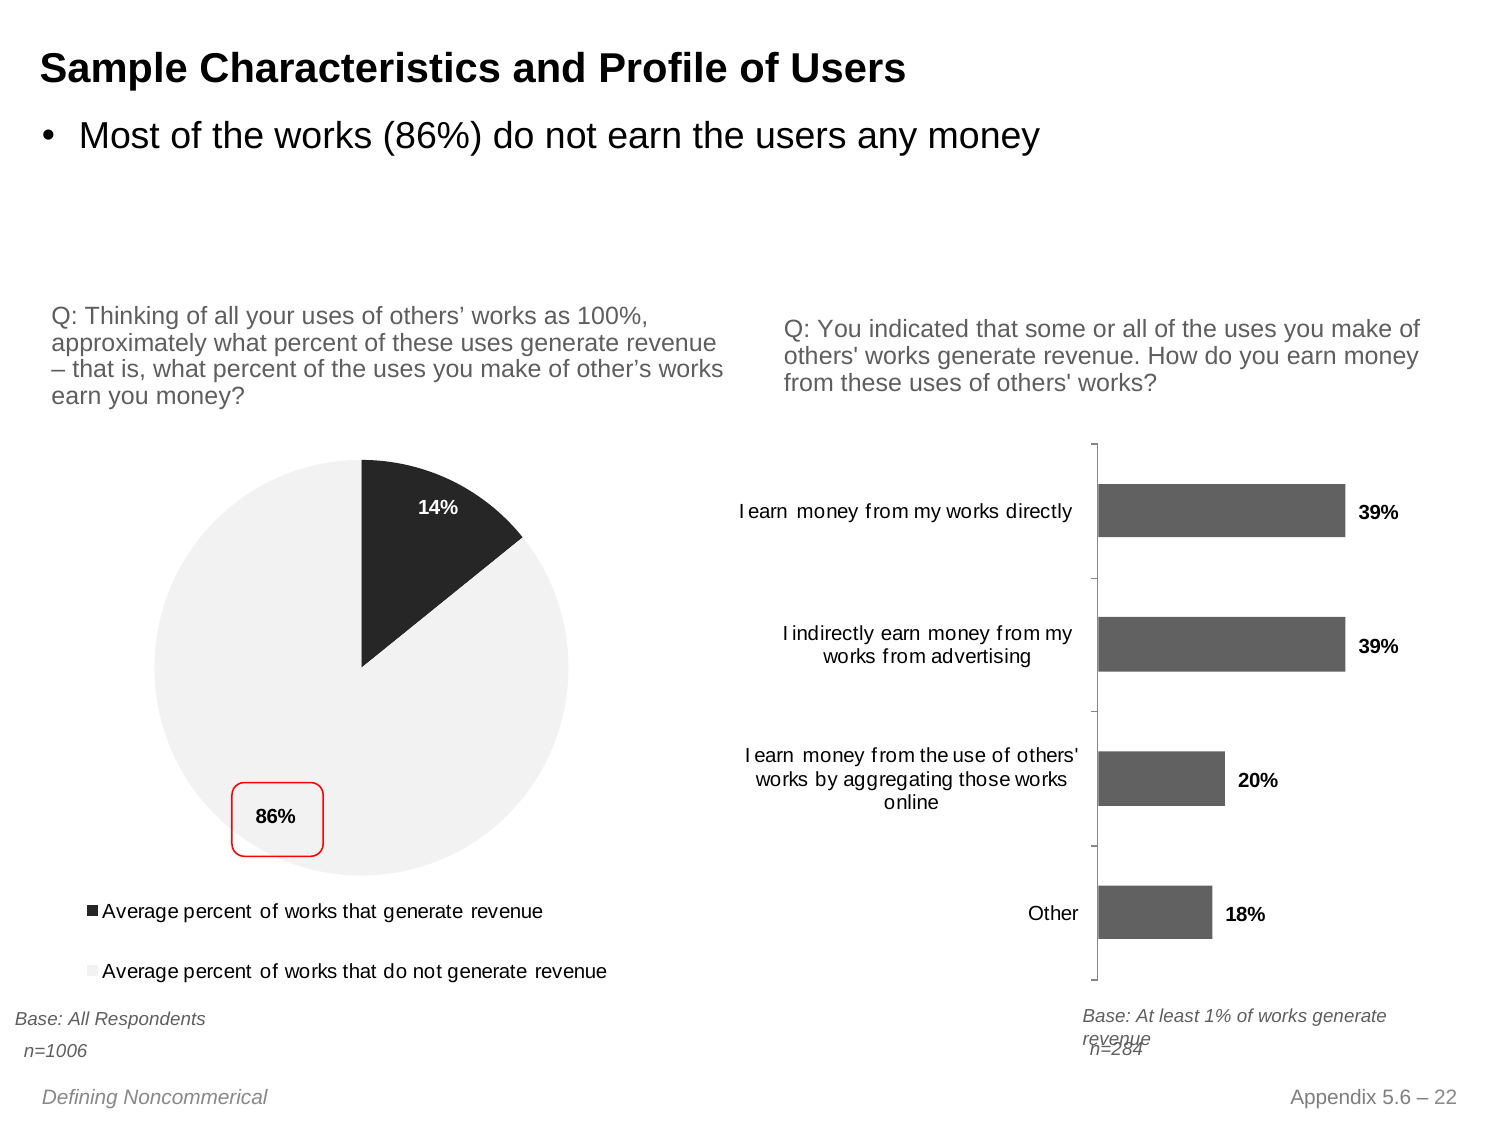

Sample Characteristics and Profile of Users
Most of the works (86%) do not earn the users any money
Q: Thinking of all your uses of others’ works as 100%, approximately what percent of these uses generate revenue – that is, what percent of the uses you make of other’s works earn you money?
Q: You indicated that some or all of the uses you make of others' works generate revenue. How do you earn money from these uses of others' works?
Base: At least 1% of works generate revenue
n=284
Base: All Respondents
n=1006
Defining Noncommerical
Appendix 5.6 –